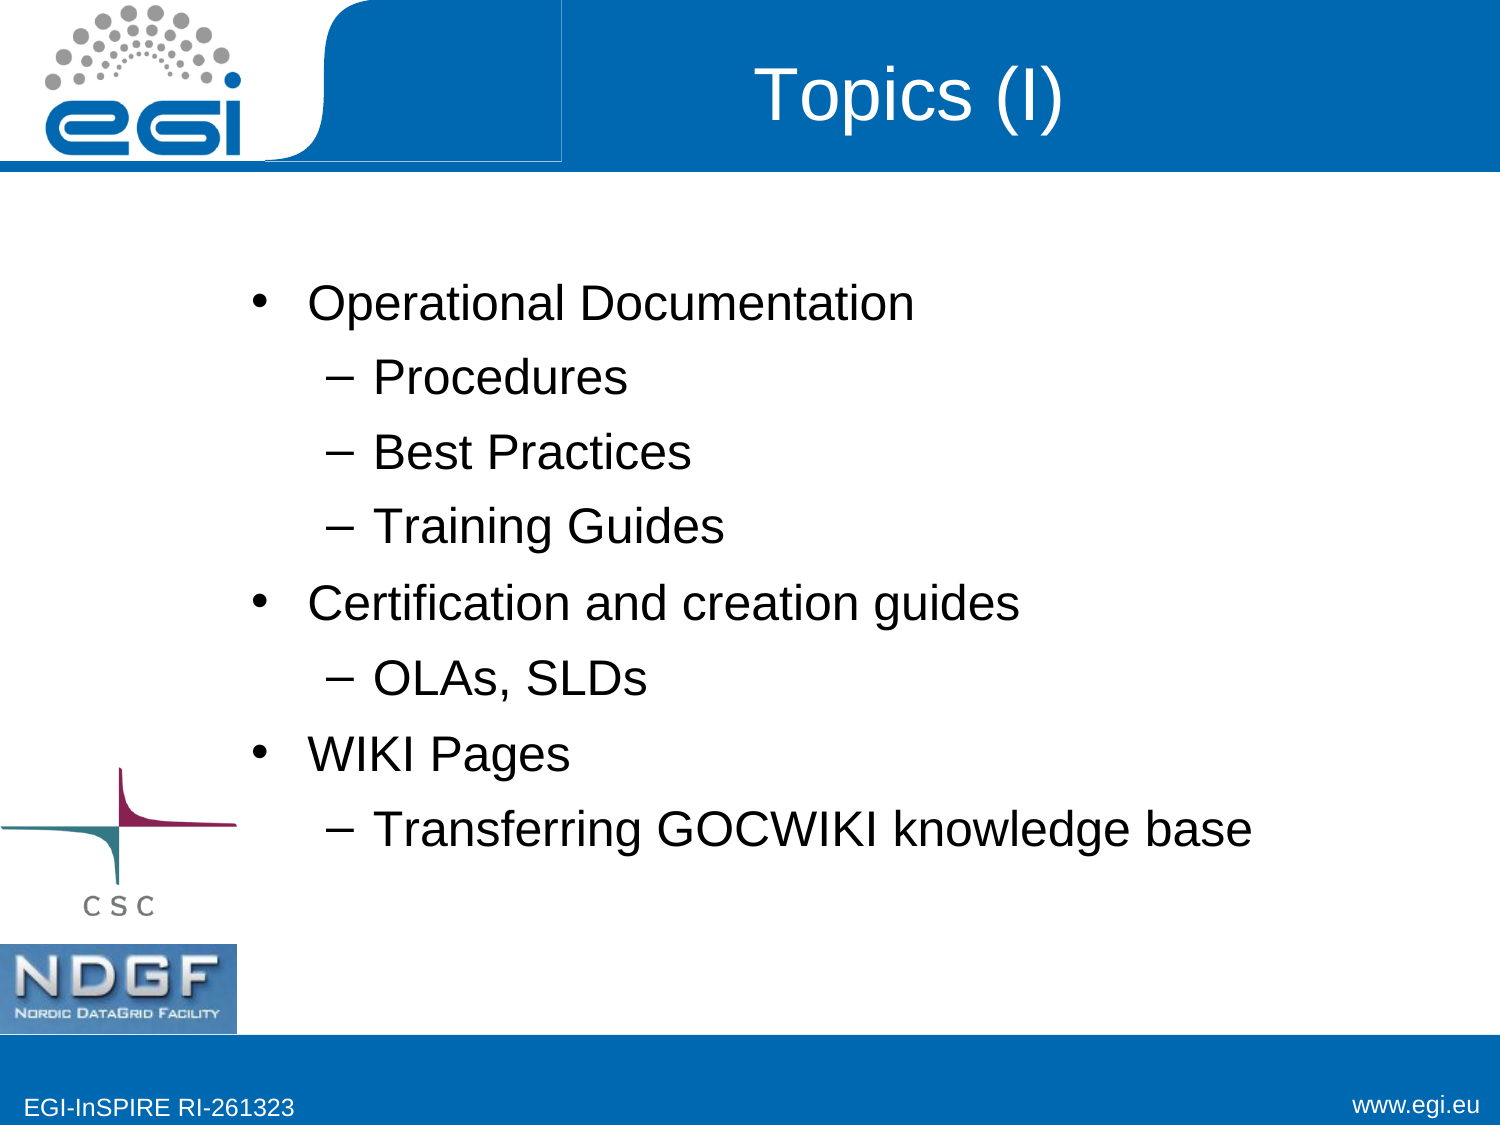

# Topics (I)
Operational Documentation
Procedures
Best Practices
Training Guides
Certification and creation guides
OLAs, SLDs
WIKI Pages
Transferring GOCWIKI knowledge base